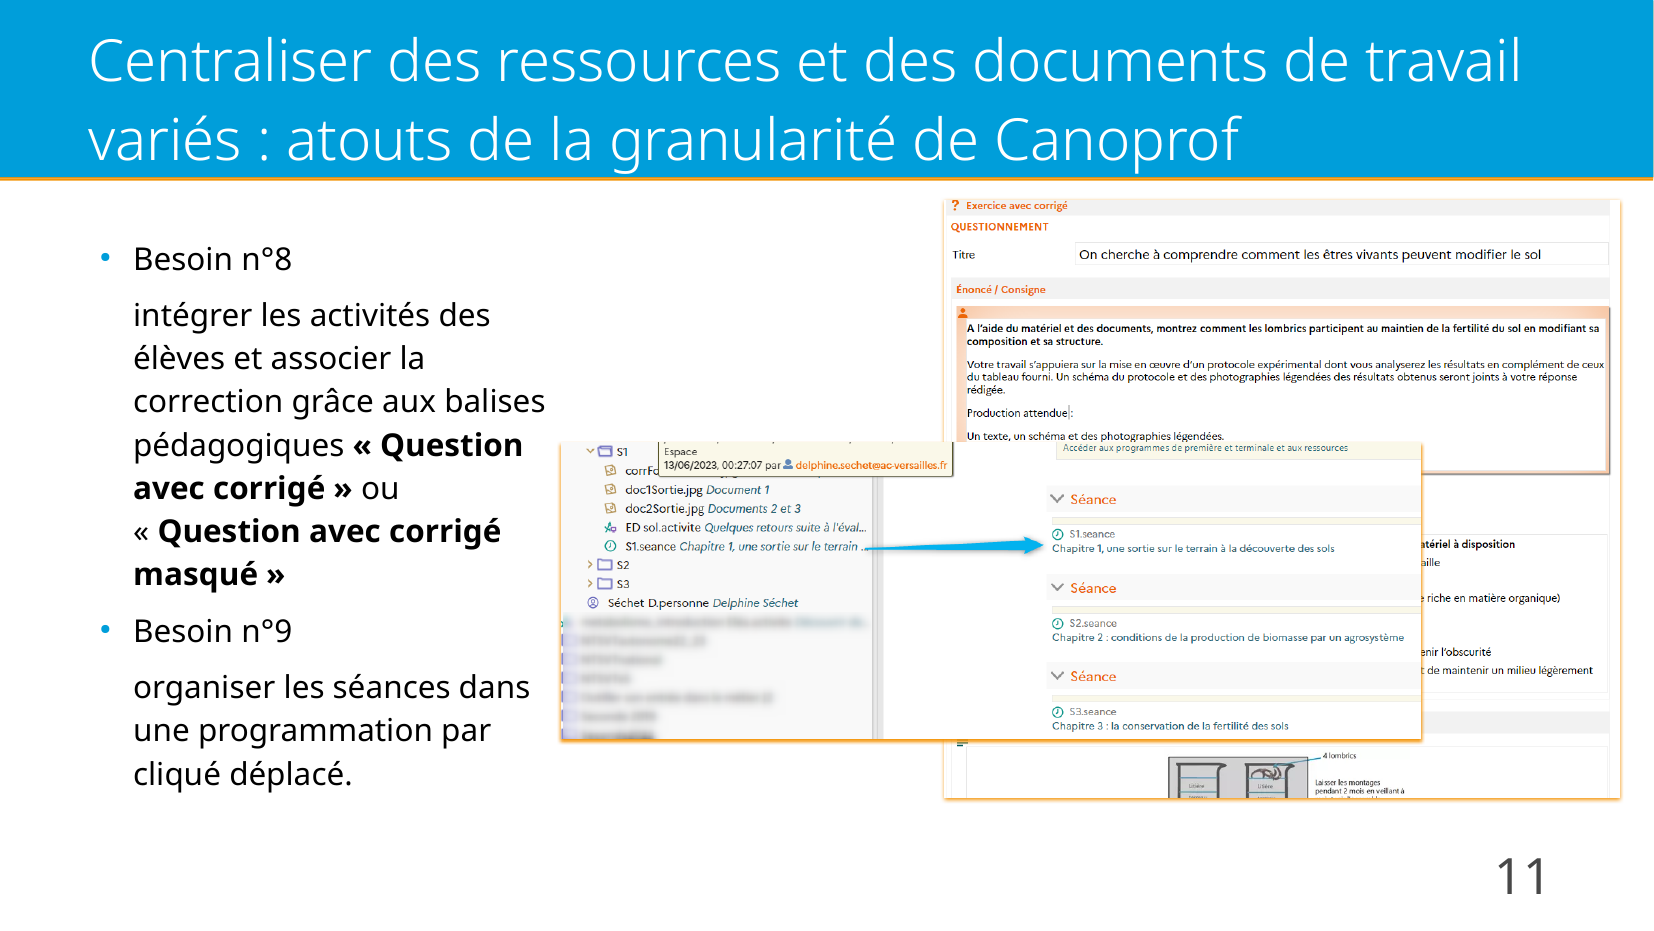

# Centraliser des ressources et des documents de travail variés : atouts de la granularité de Canoprof
Besoin n°8
intégrer les activités des élèves et associer la correction grâce aux balises pédagogiques « Question avec corrigé » ou « Question avec corrigé masqué »
Besoin n°9
organiser les séances dans une programmation par cliqué déplacé.
11